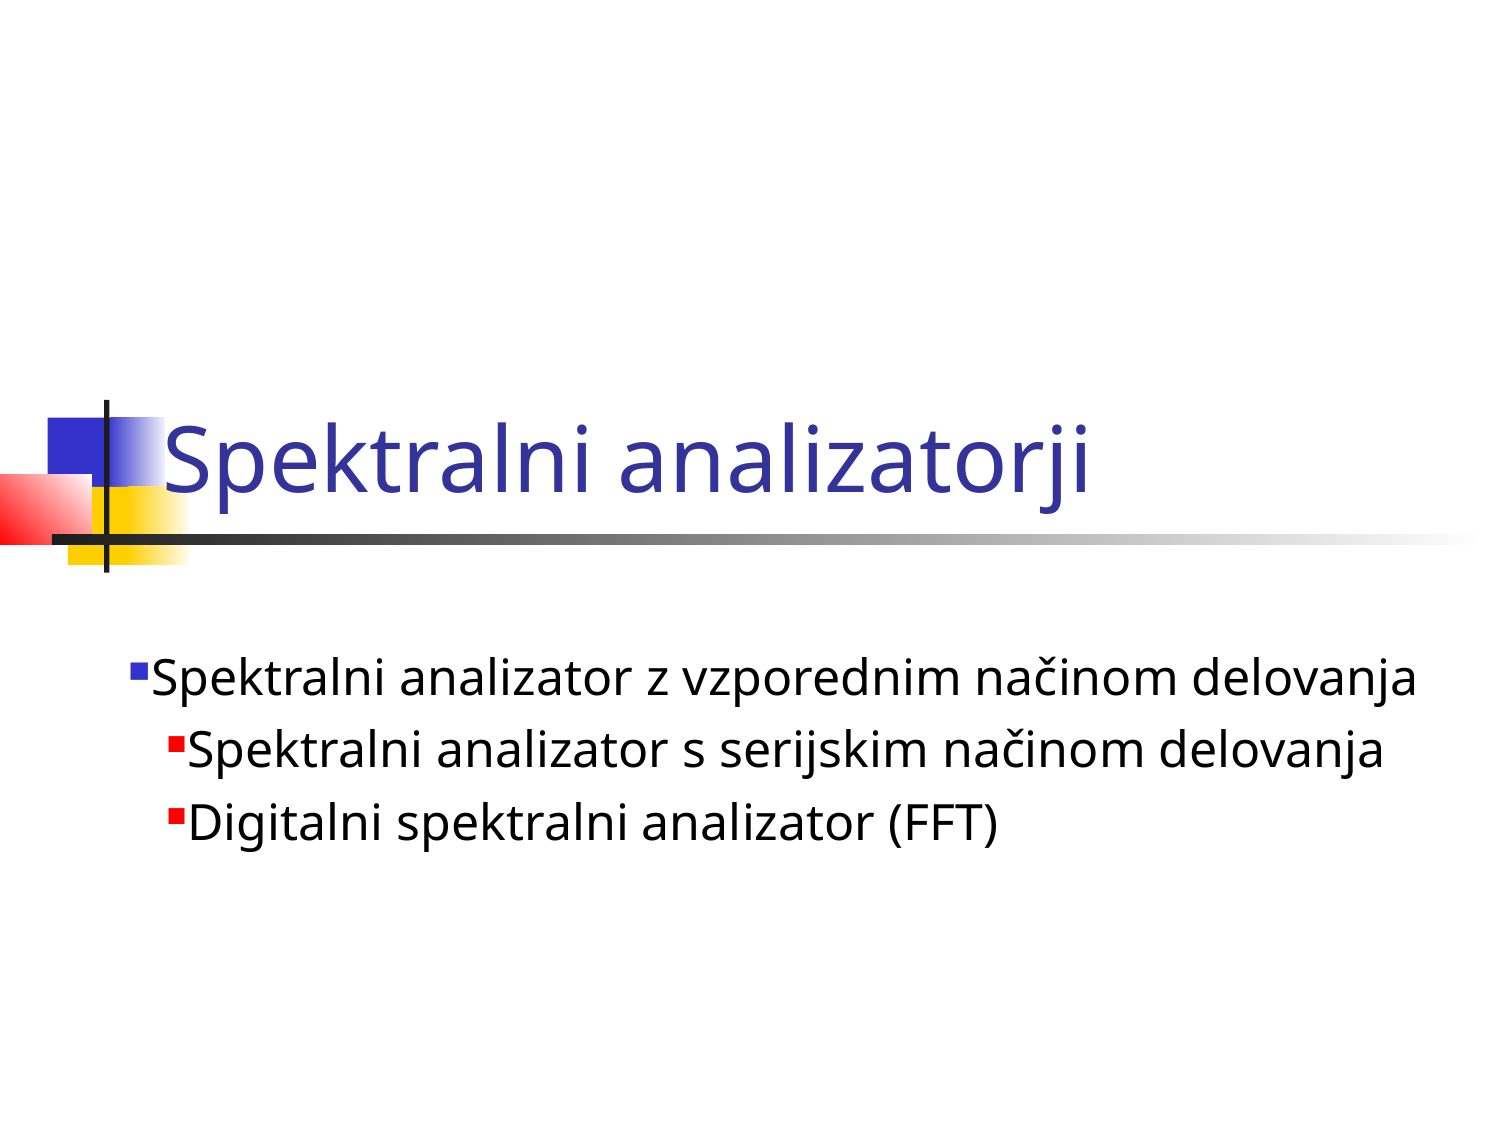

# Spektralni analizatorji
Spektralni analizator z vzporednim načinom delovanja
Spektralni analizator s serijskim načinom delovanja
Digitalni spektralni analizator (FFT)